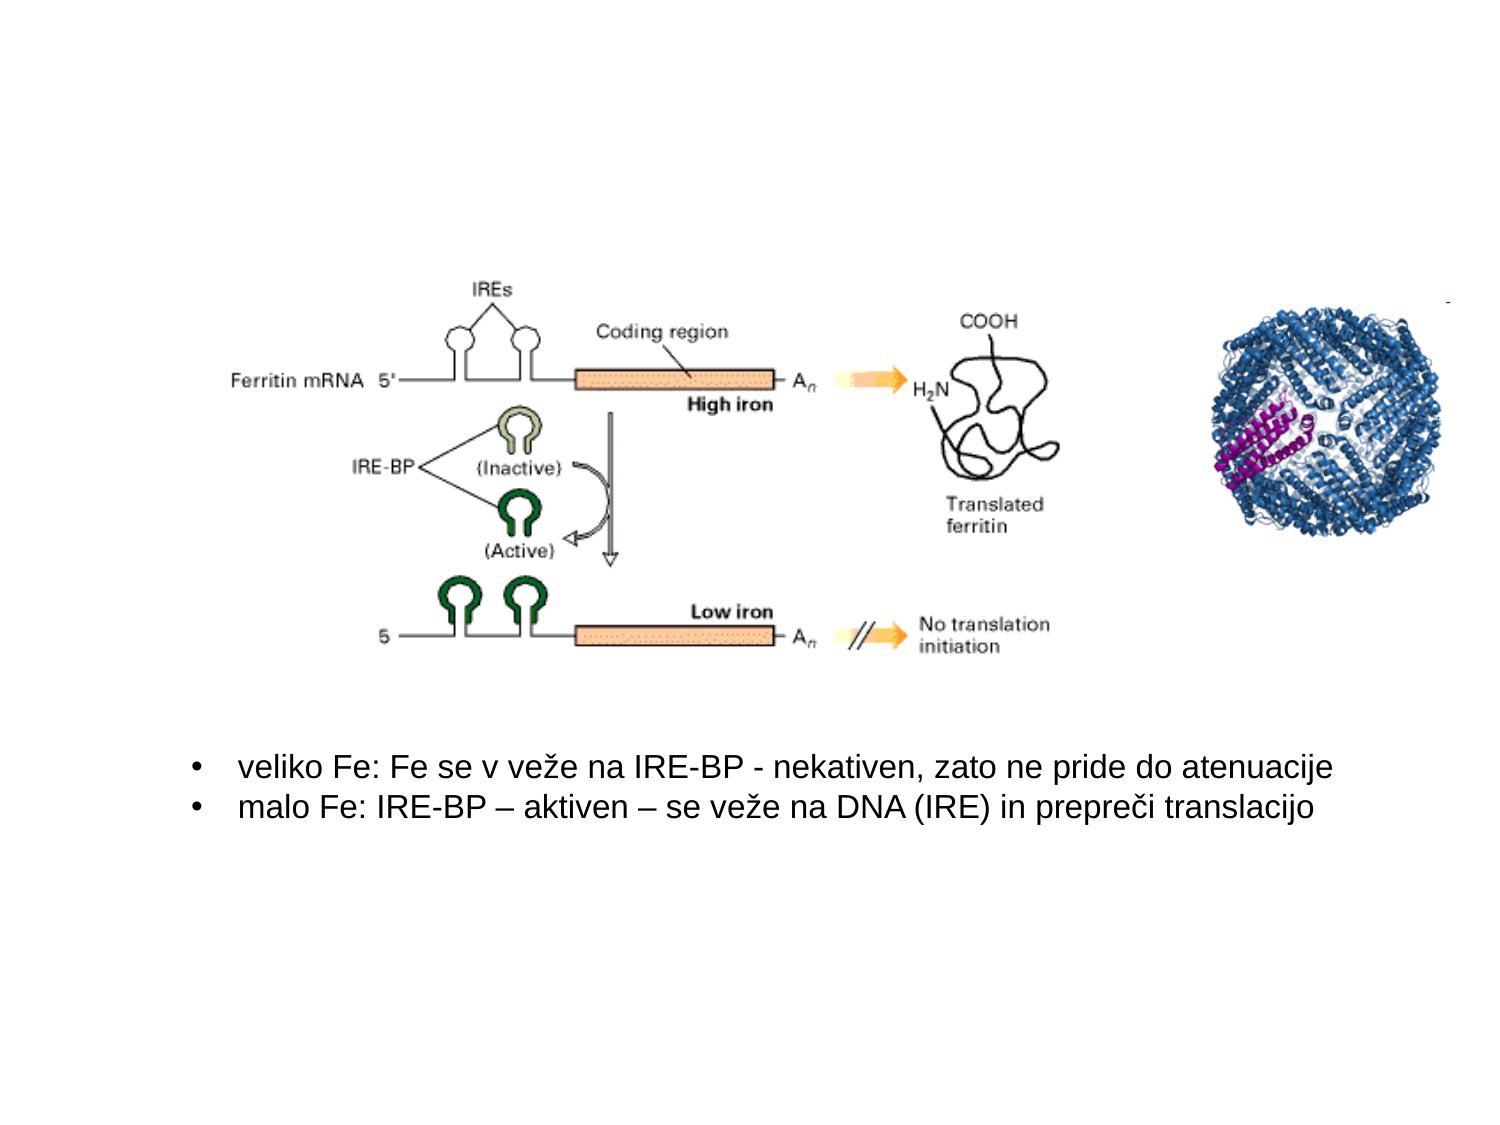

veliko Fe: Fe se v veže na IRE-BP - nekativen, zato ne pride do atenuacije
malo Fe: IRE-BP – aktiven – se veže na DNA (IRE) in prepreči translacijo